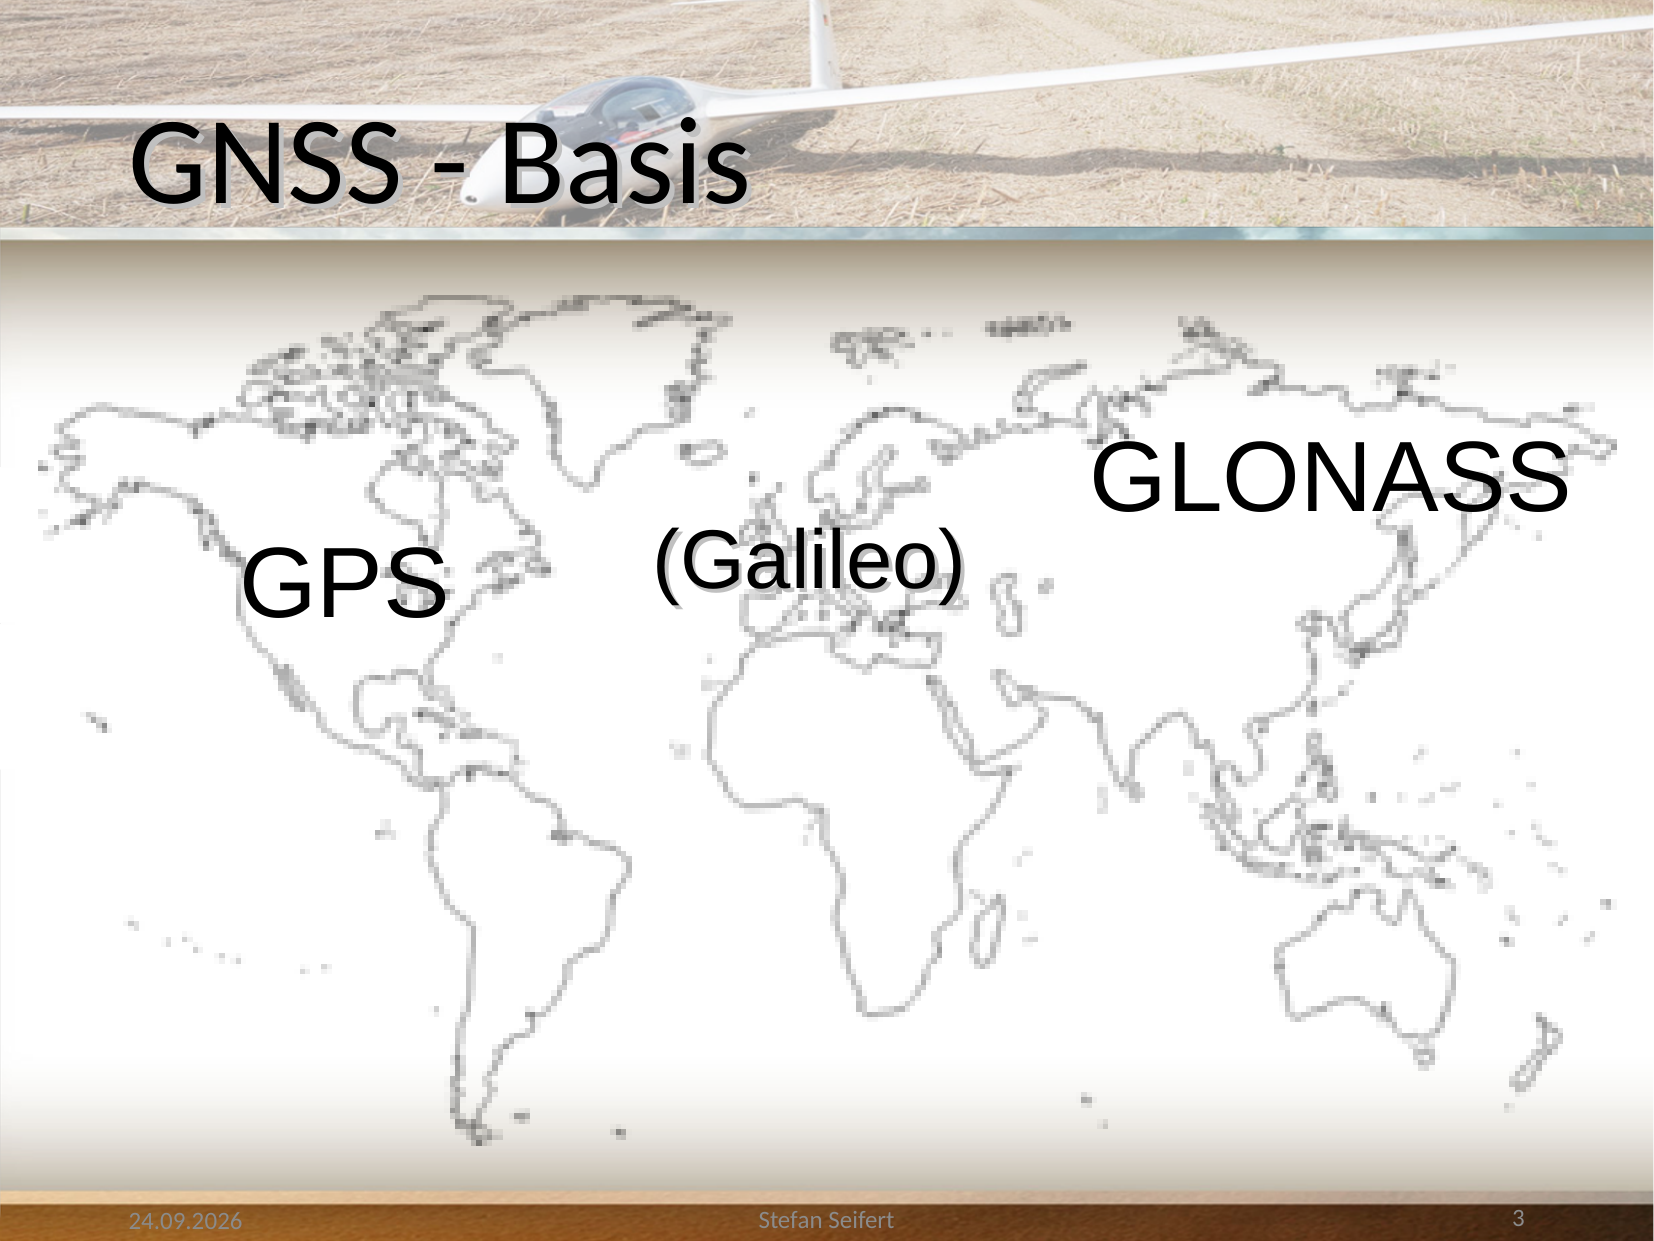

# GNSS - Basis
GLONASS
(Galileo)
GPS
Stefan Seifert